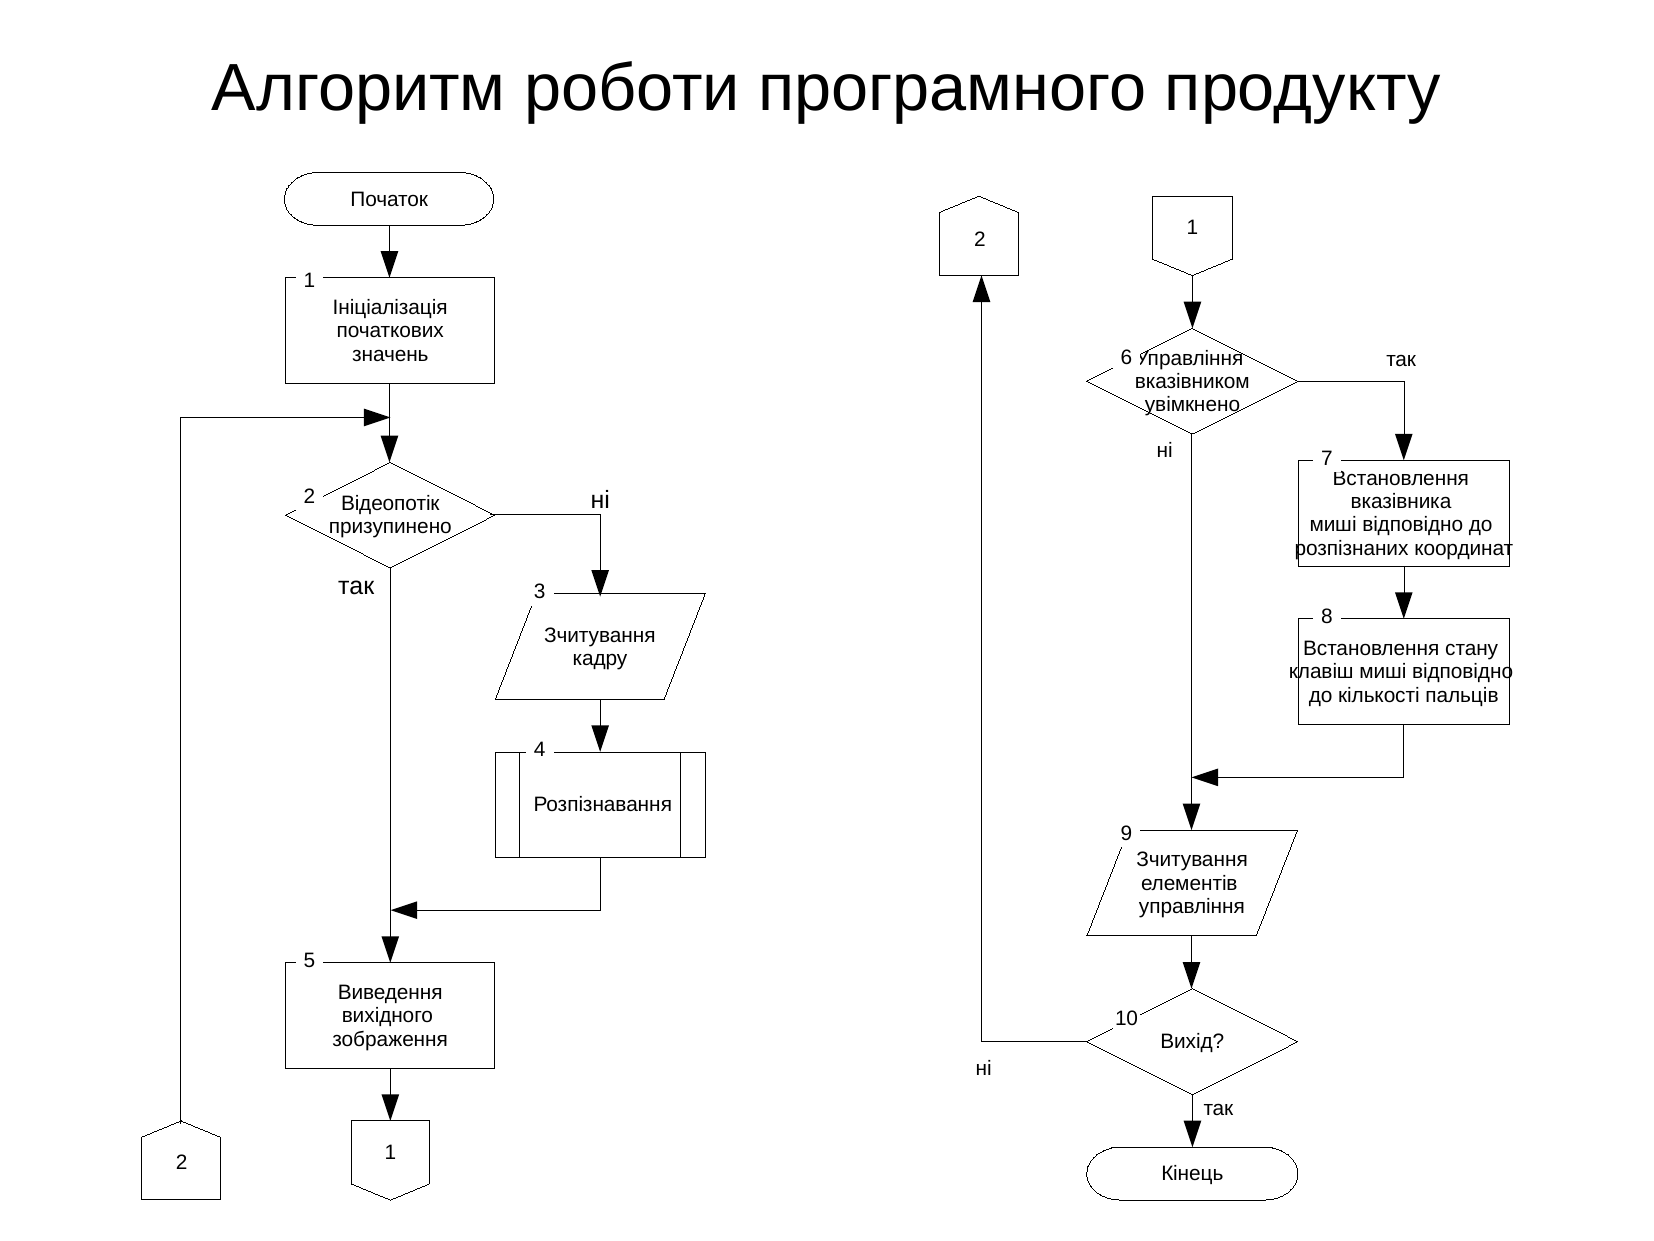

# Алгоритм роботи програмного продукту
Початок
1
Ініціалізація
початкових
значень
Відеопотік
призупинено
ні
2
так
3
Зчитування
кадру
4
 Розпізнавання
5
Виведення
вихідного
зображення
1
2
2
1
Управління
вказівником
увімкнено
так
6
ні
7
Встановлення
вказівника
миші відповідно до
розпізнаних координат
8
Встановлення стану
клавіш миші відповідно
до кількості пальців
9
Зчитування
елементів
управління
Вихід?
10
ні
так
Кінець